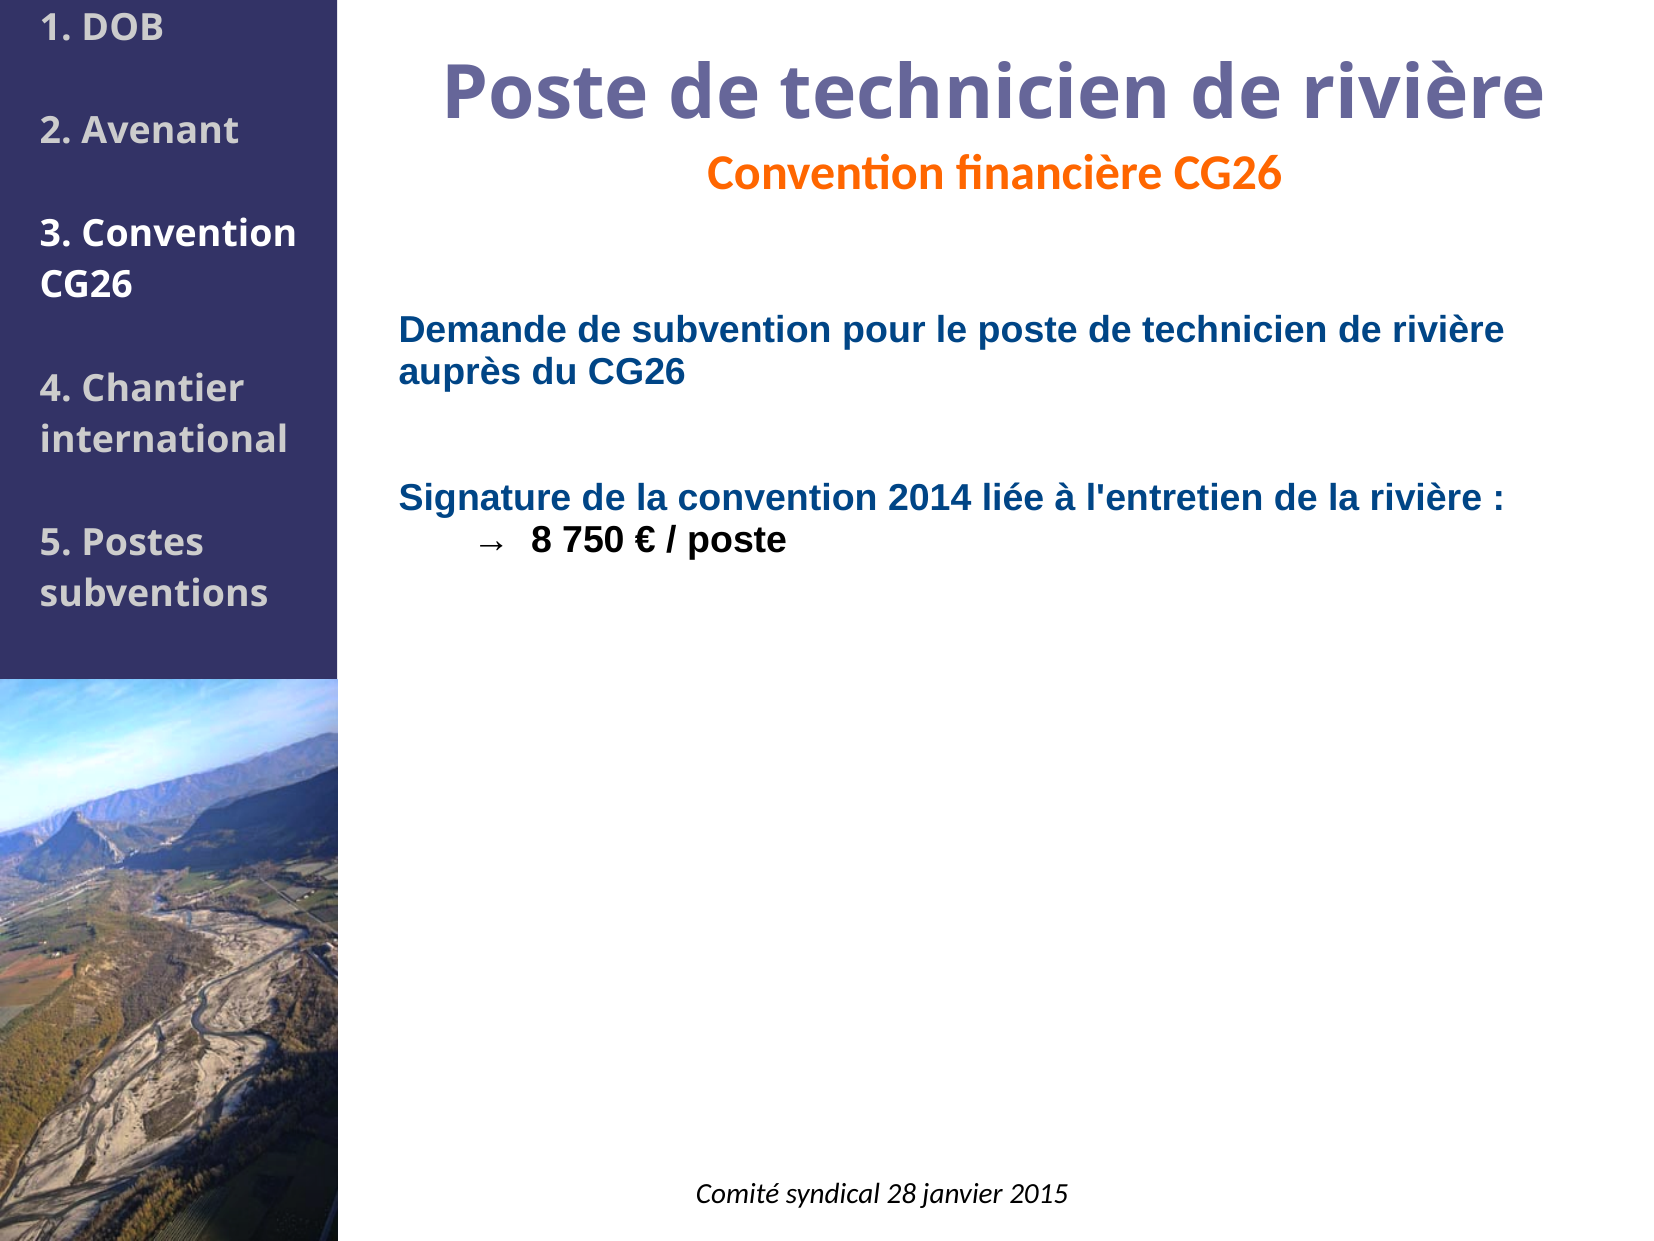

1. DOB
2. Avenant
3. Convention CG26
4. Chantier international
5. Postes subventions
6. Natura
Poste de technicien de rivière
Convention financière CG26
Demande de subvention pour le poste de technicien de rivière auprès du CG26
Signature de la convention 2014 liée à l'entretien de la rivière :
	→ 8 750 € / poste